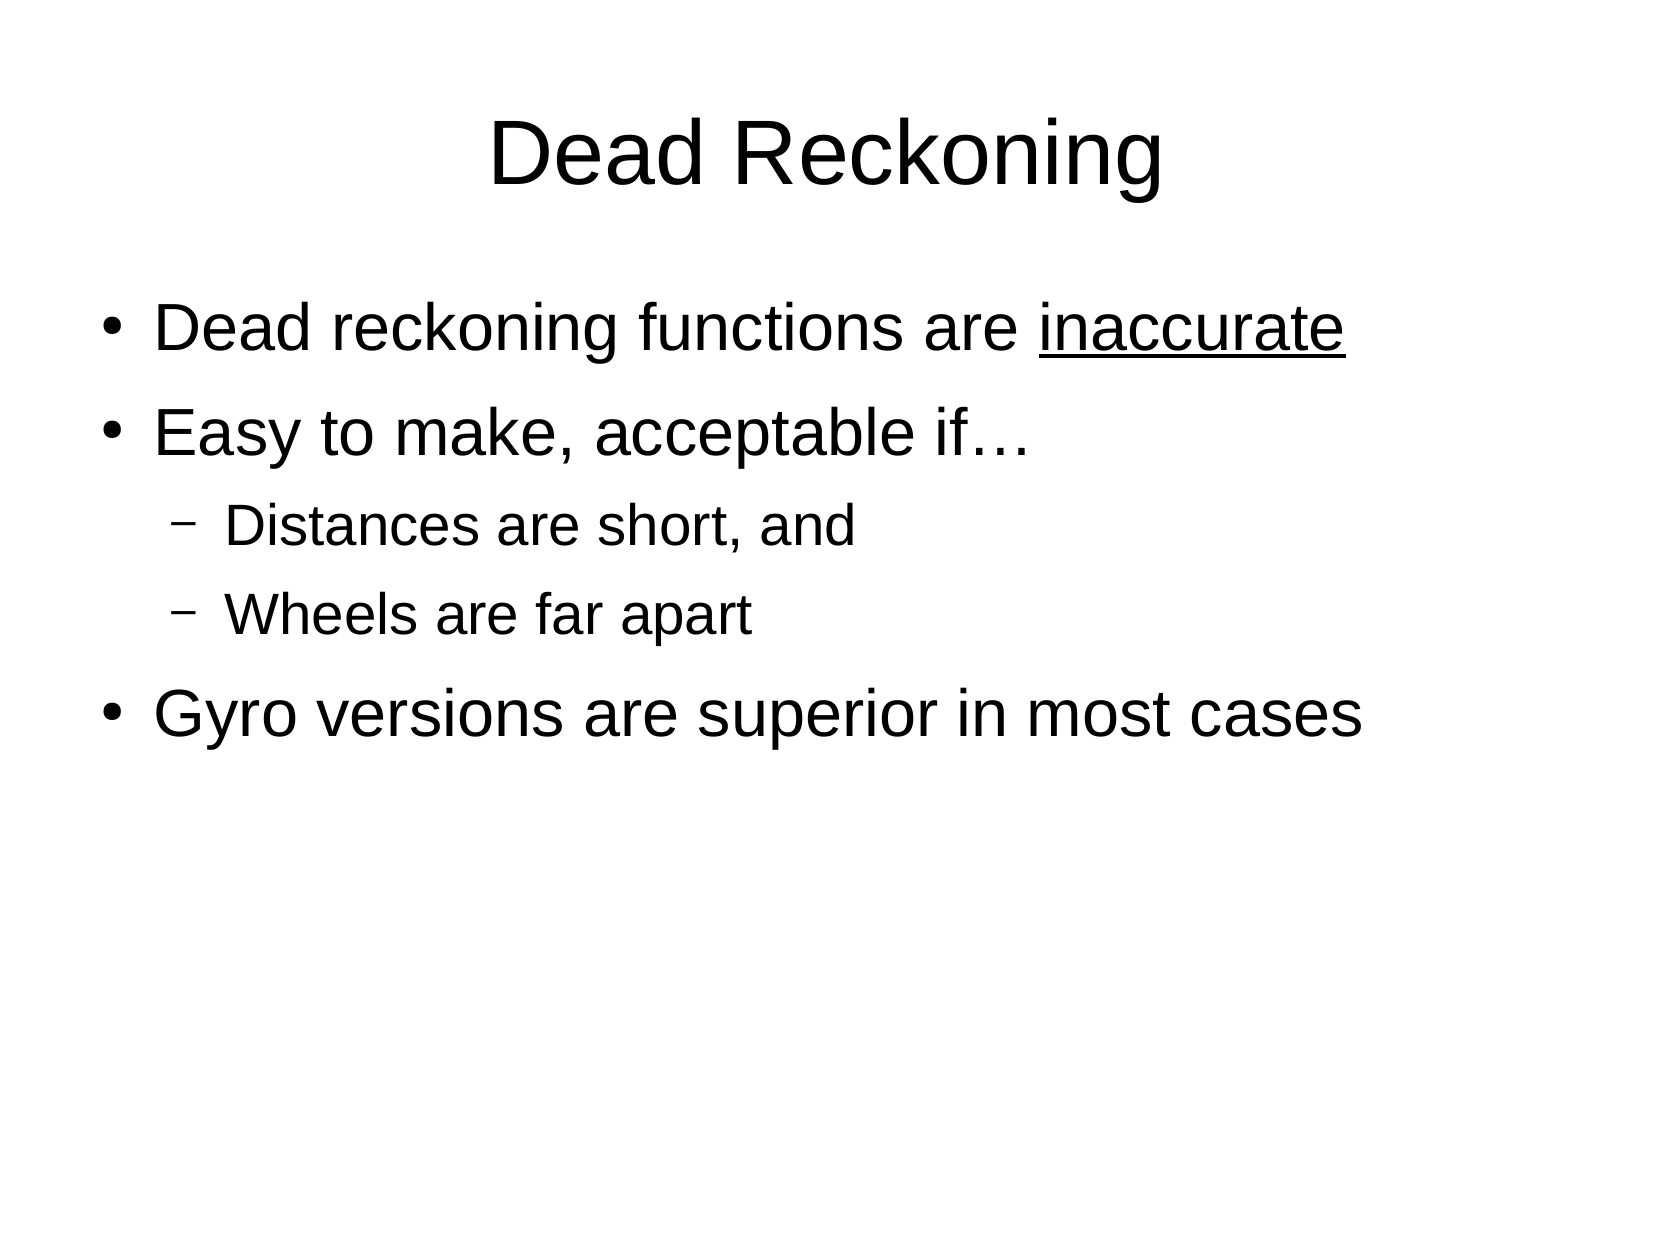

# Dead Reckoning
Dead reckoning functions are inaccurate
Easy to make, acceptable if…
Distances are short, and
Wheels are far apart
Gyro versions are superior in most cases